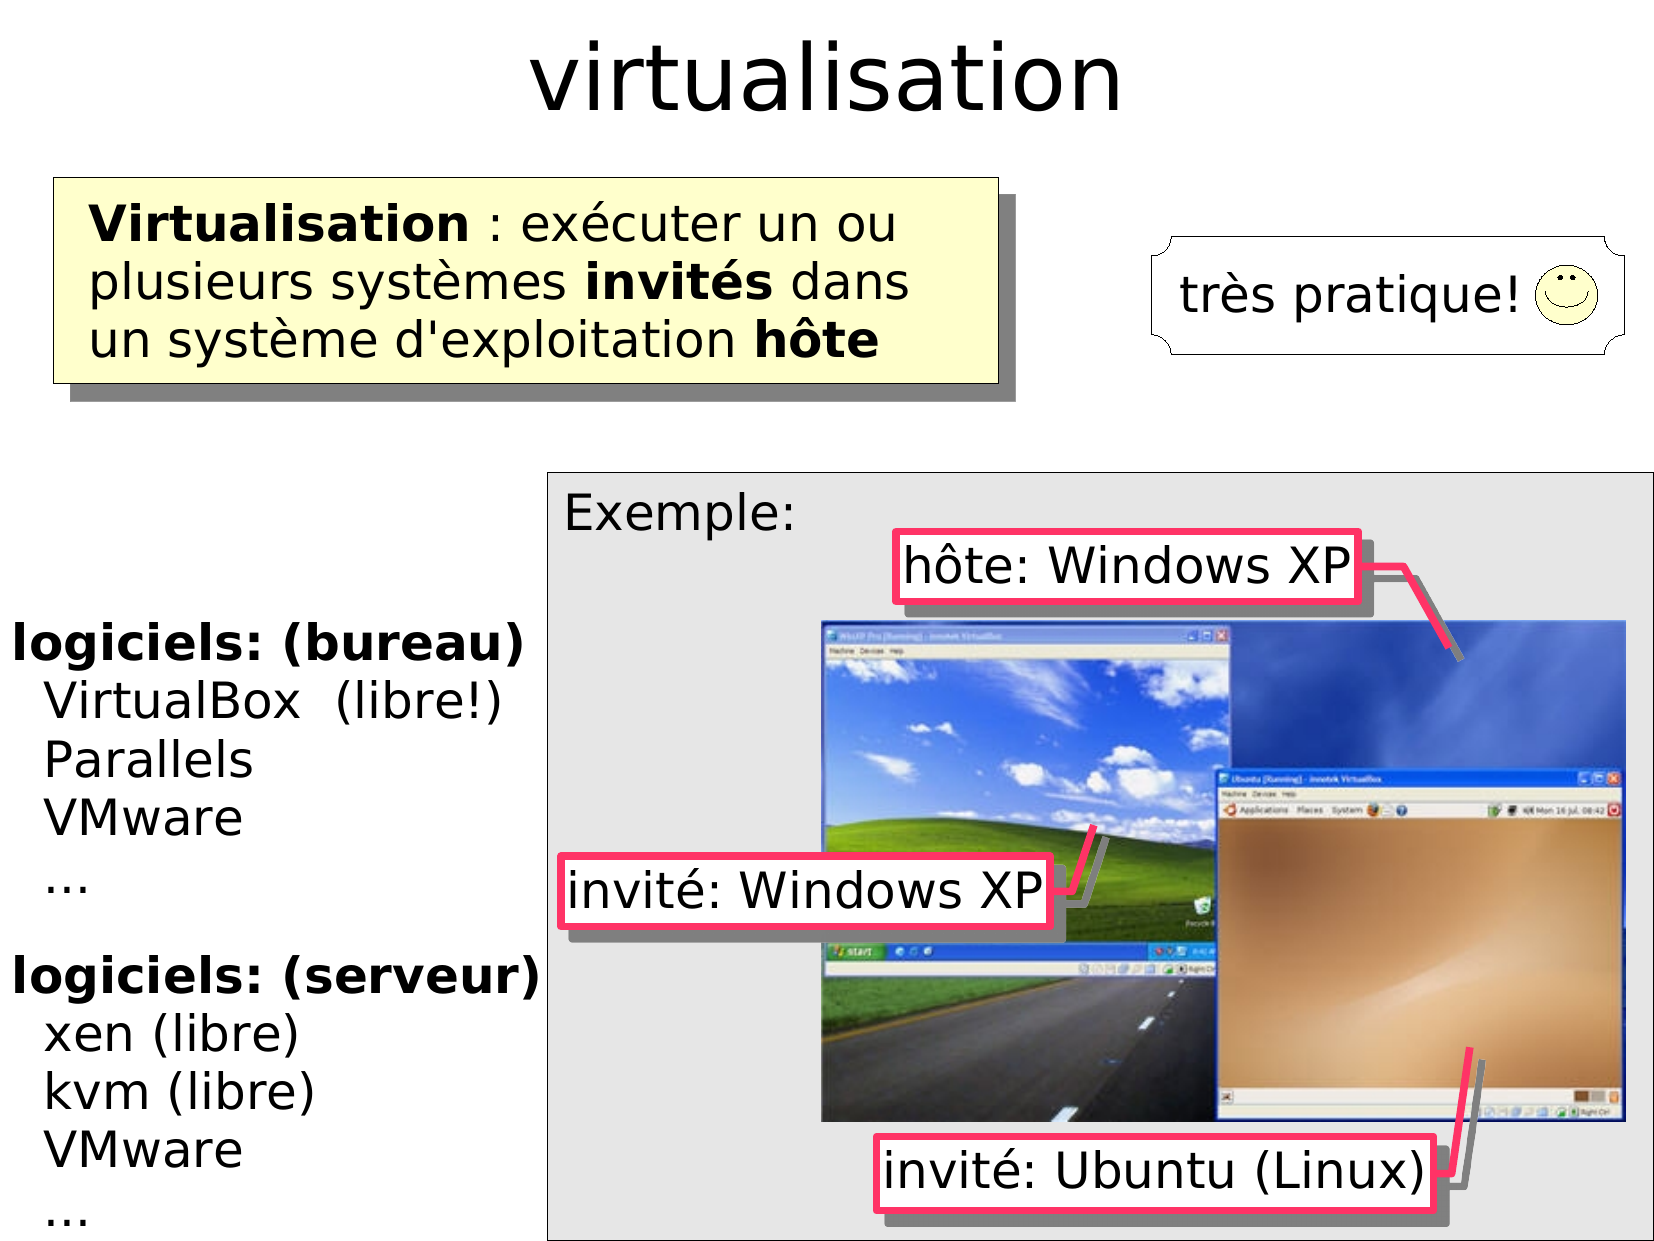

# virtualisation
Virtualisation : exécuter un ou plusieurs systèmes invités dans un système d'exploitation hôte
très pratique!
Exemple:
logiciels: (bureau)
 VirtualBox (libre!)
 Parallels
 VMware
 ...
logiciels: (serveur)
 xen (libre)
 kvm (libre)
 VMware
 ...